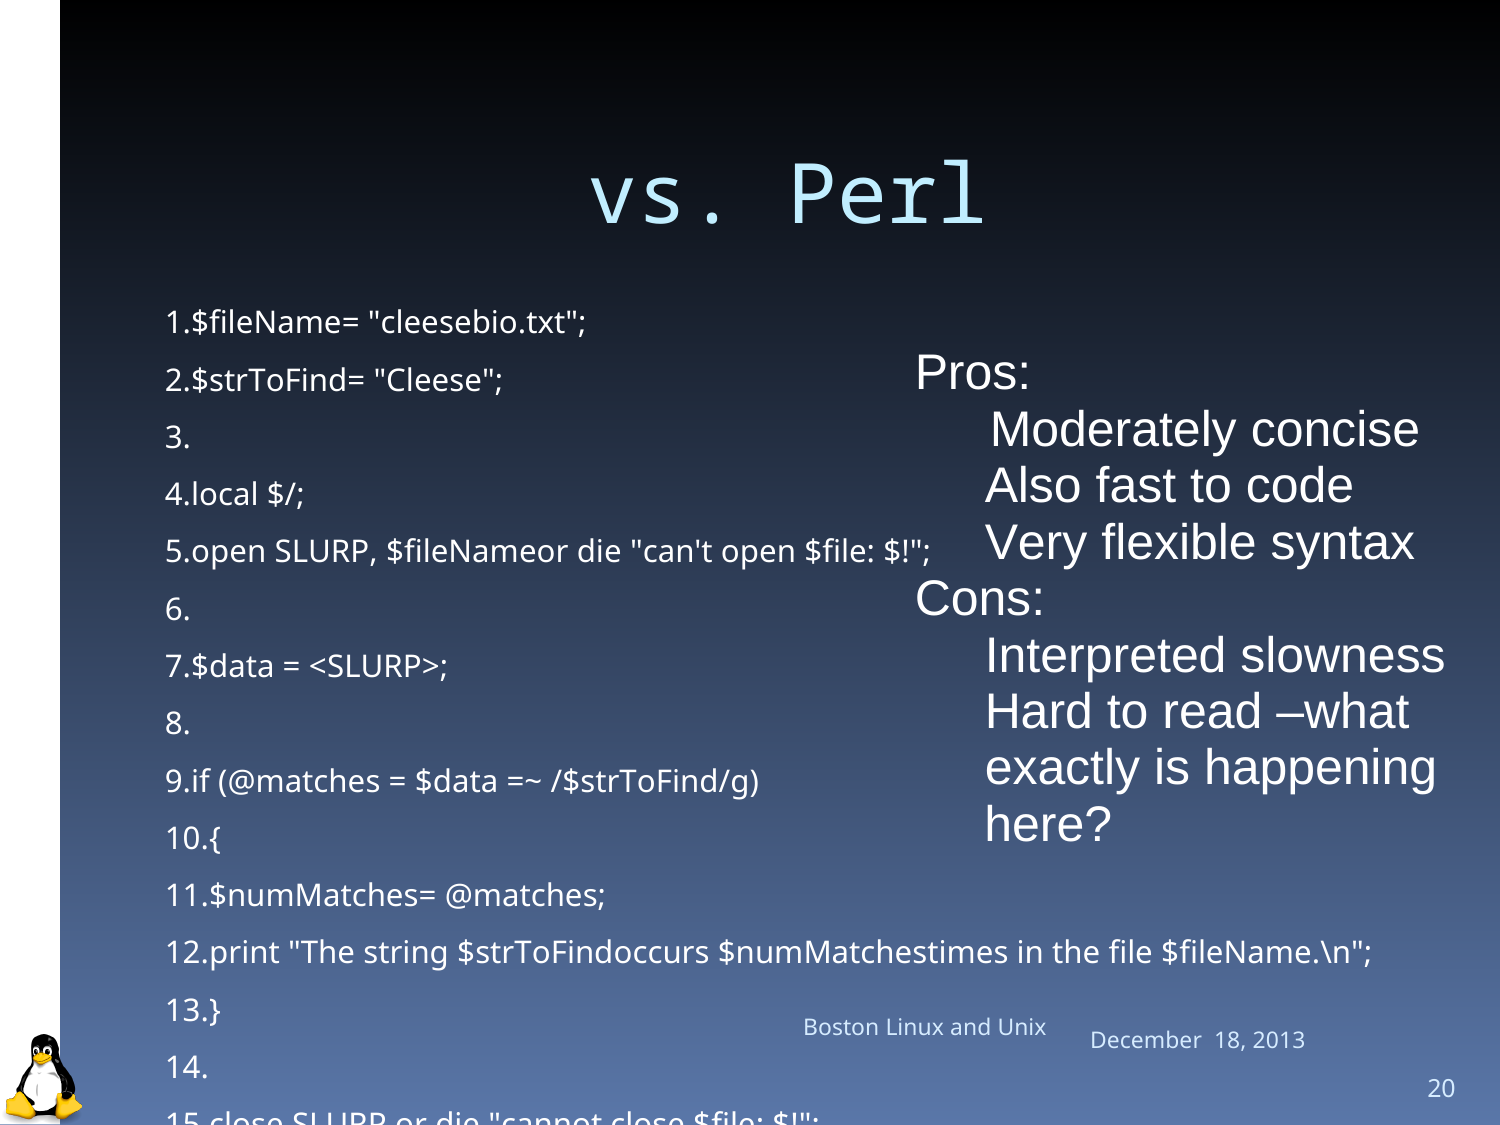

# vs. Perl
1.$fileName= "cleesebio.txt";
2.$strToFind= "Cleese";
3.
4.local $/;
5.open SLURP, $fileNameor die "can't open $file: $!";
6.
7.$data = <SLURP>;
8.
9.if (@matches = $data =~ /$strToFind/g)
10.{
11.$numMatches= @matches;
12.print "The string $strToFindoccurs $numMatchestimes in the file $fileName.\n";
13.}
14.
15.close SLURP or die "cannot close $file: $!";
Pros:
	Moderately concise
 Also fast to code
 Very flexible syntax
Cons:
 Interpreted slowness
 Hard to read –what
 exactly is happening here?
December 18, 2013
20